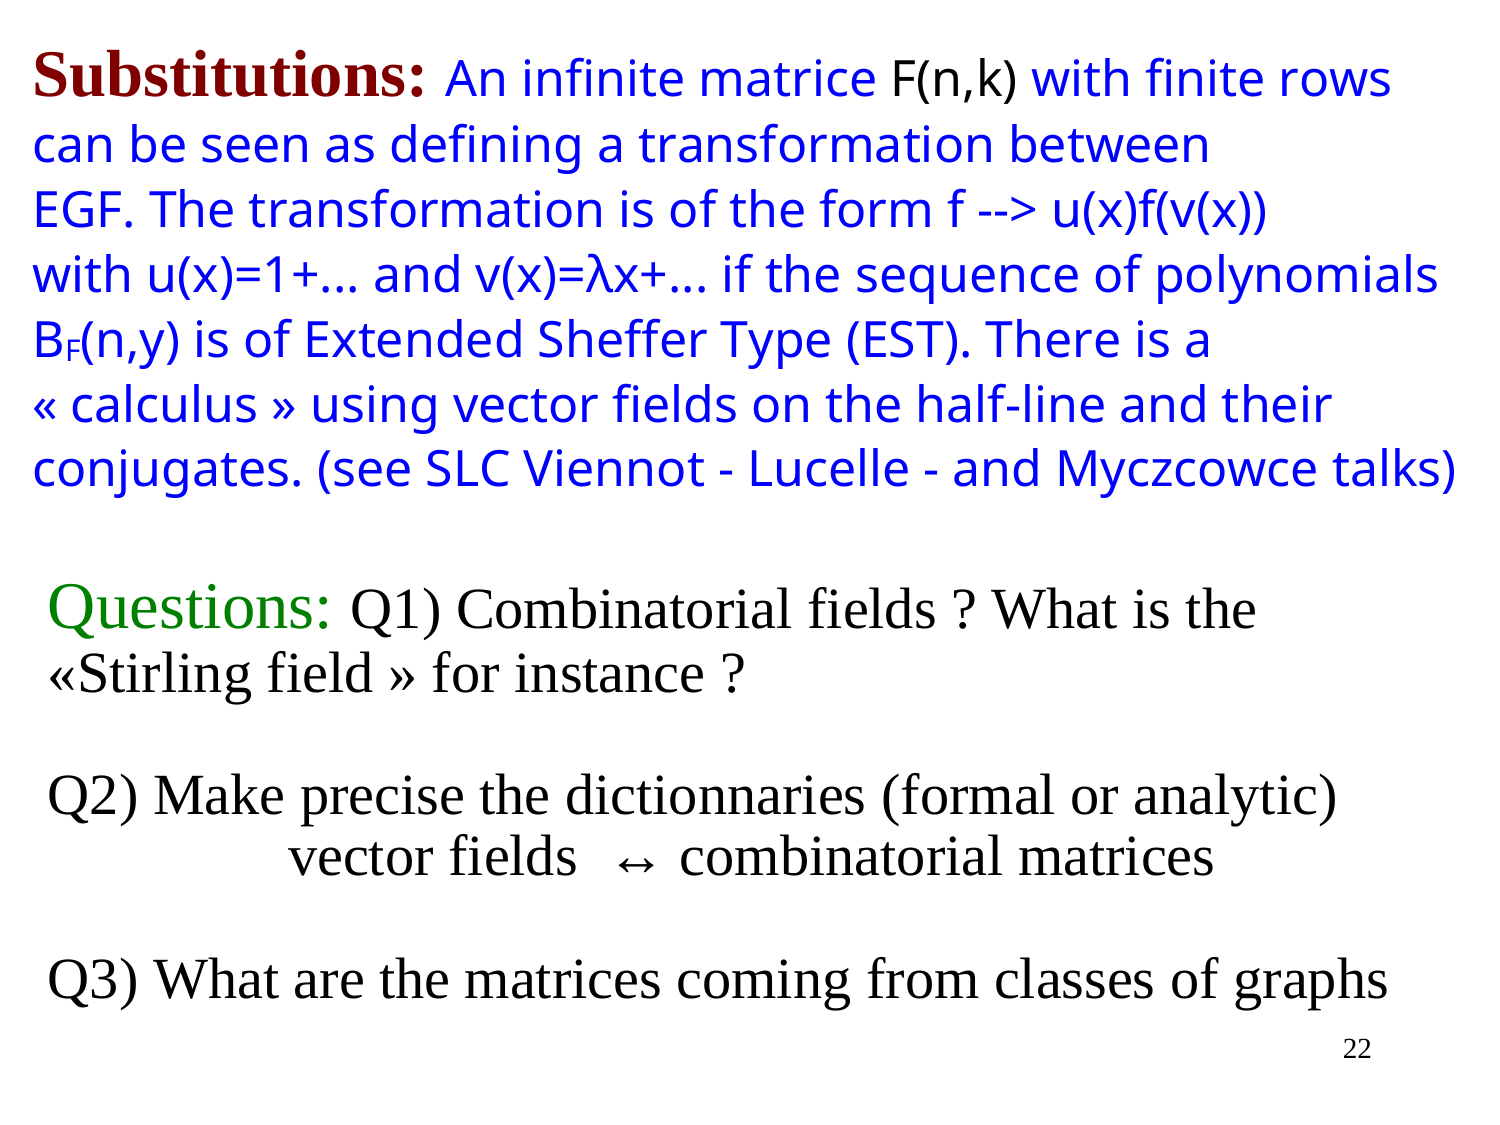

Substitutions: An infinite matrice F(n,k) with finite rows can be seen as defining a transformation between
EGF. The transformation is of the form f --> u(x)f(v(x))
with u(x)=1+... and v(x)=λx+... if the sequence of polynomials BF(n,y) is of Extended Sheffer Type (EST). There is a « calculus » using vector fields on the half-line and their conjugates. (see SLC Viennot - Lucelle - and Myczcowce talks)
Questions: Q1) Combinatorial fields ? What is the «Stirling field » for instance ?
Q2) Make precise the dictionnaries (formal or analytic)
vector fields ↔ combinatorial matrices
Q3) What are the matrices coming from classes of graphs
22